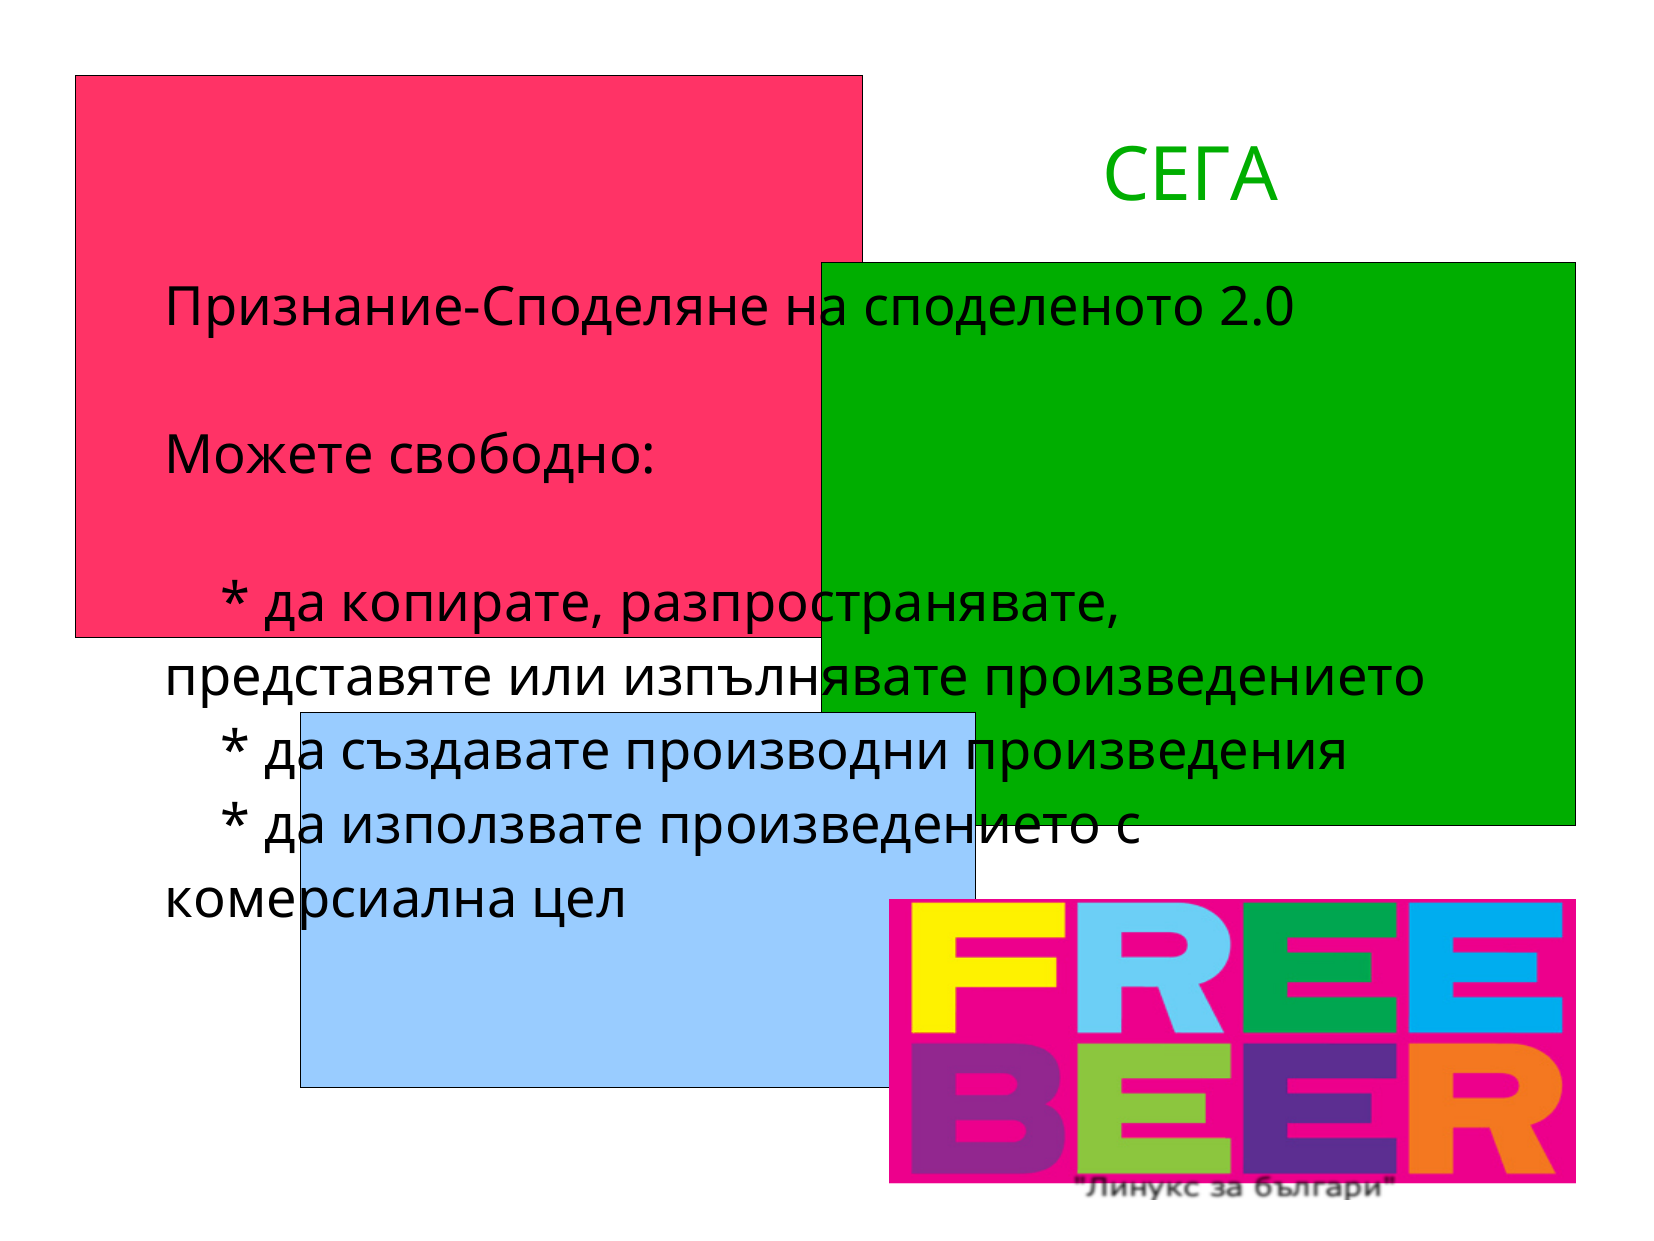

СЕГА
Признание-Споделяне на споделеното 2.0
Можете свободно:
 * да копирате, разпространявате, представяте или изпълнявате произведението
 * да създавате производни произведения
 * да използвате произведението с комерсиална цел